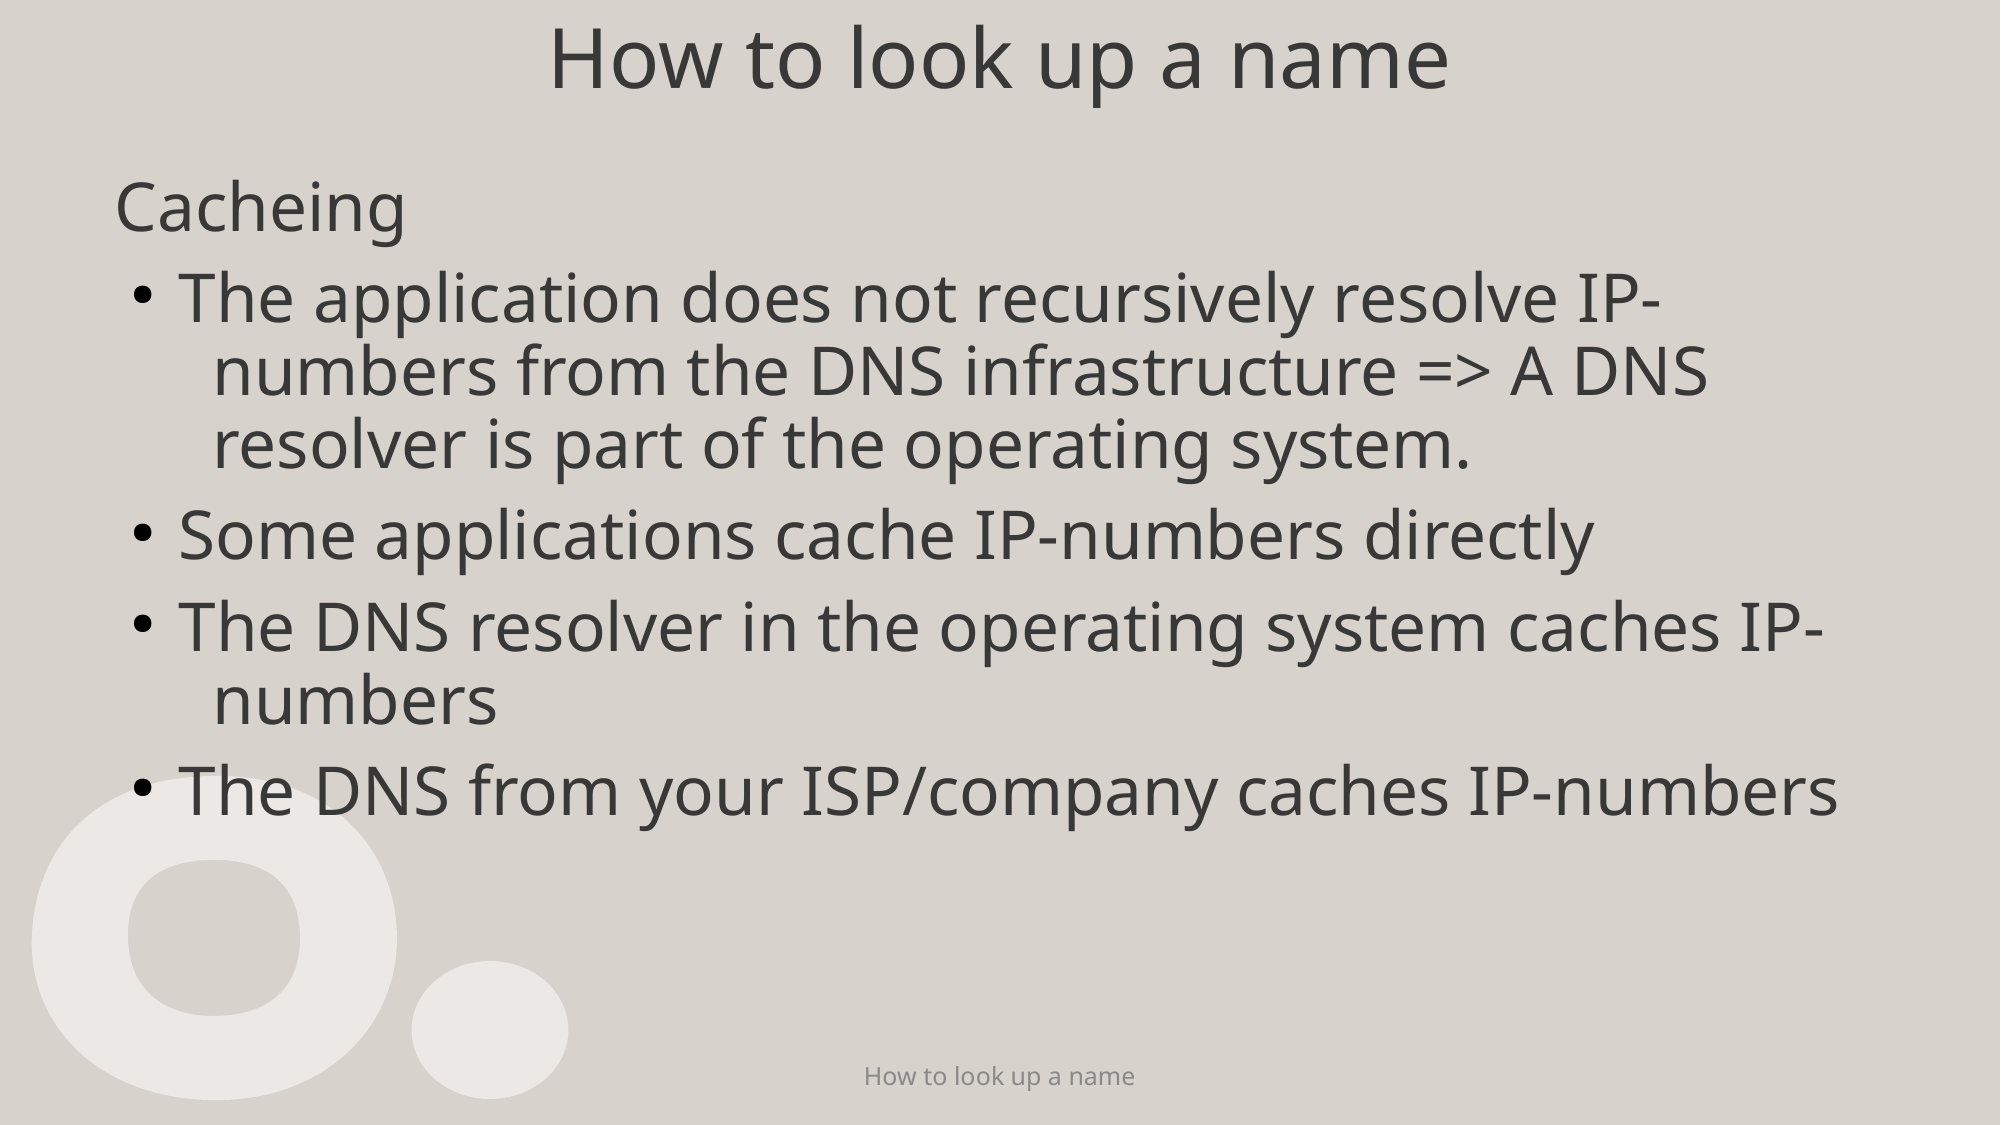

How to look up a name
# Cacheing
The application does not recursively resolve IP-numbers from the DNS infrastructure => A DNS resolver is part of the operating system.
Some applications cache IP-numbers directly
The DNS resolver in the operating system caches IP-numbers
The DNS from your ISP/company caches IP-numbers
How to look up a name